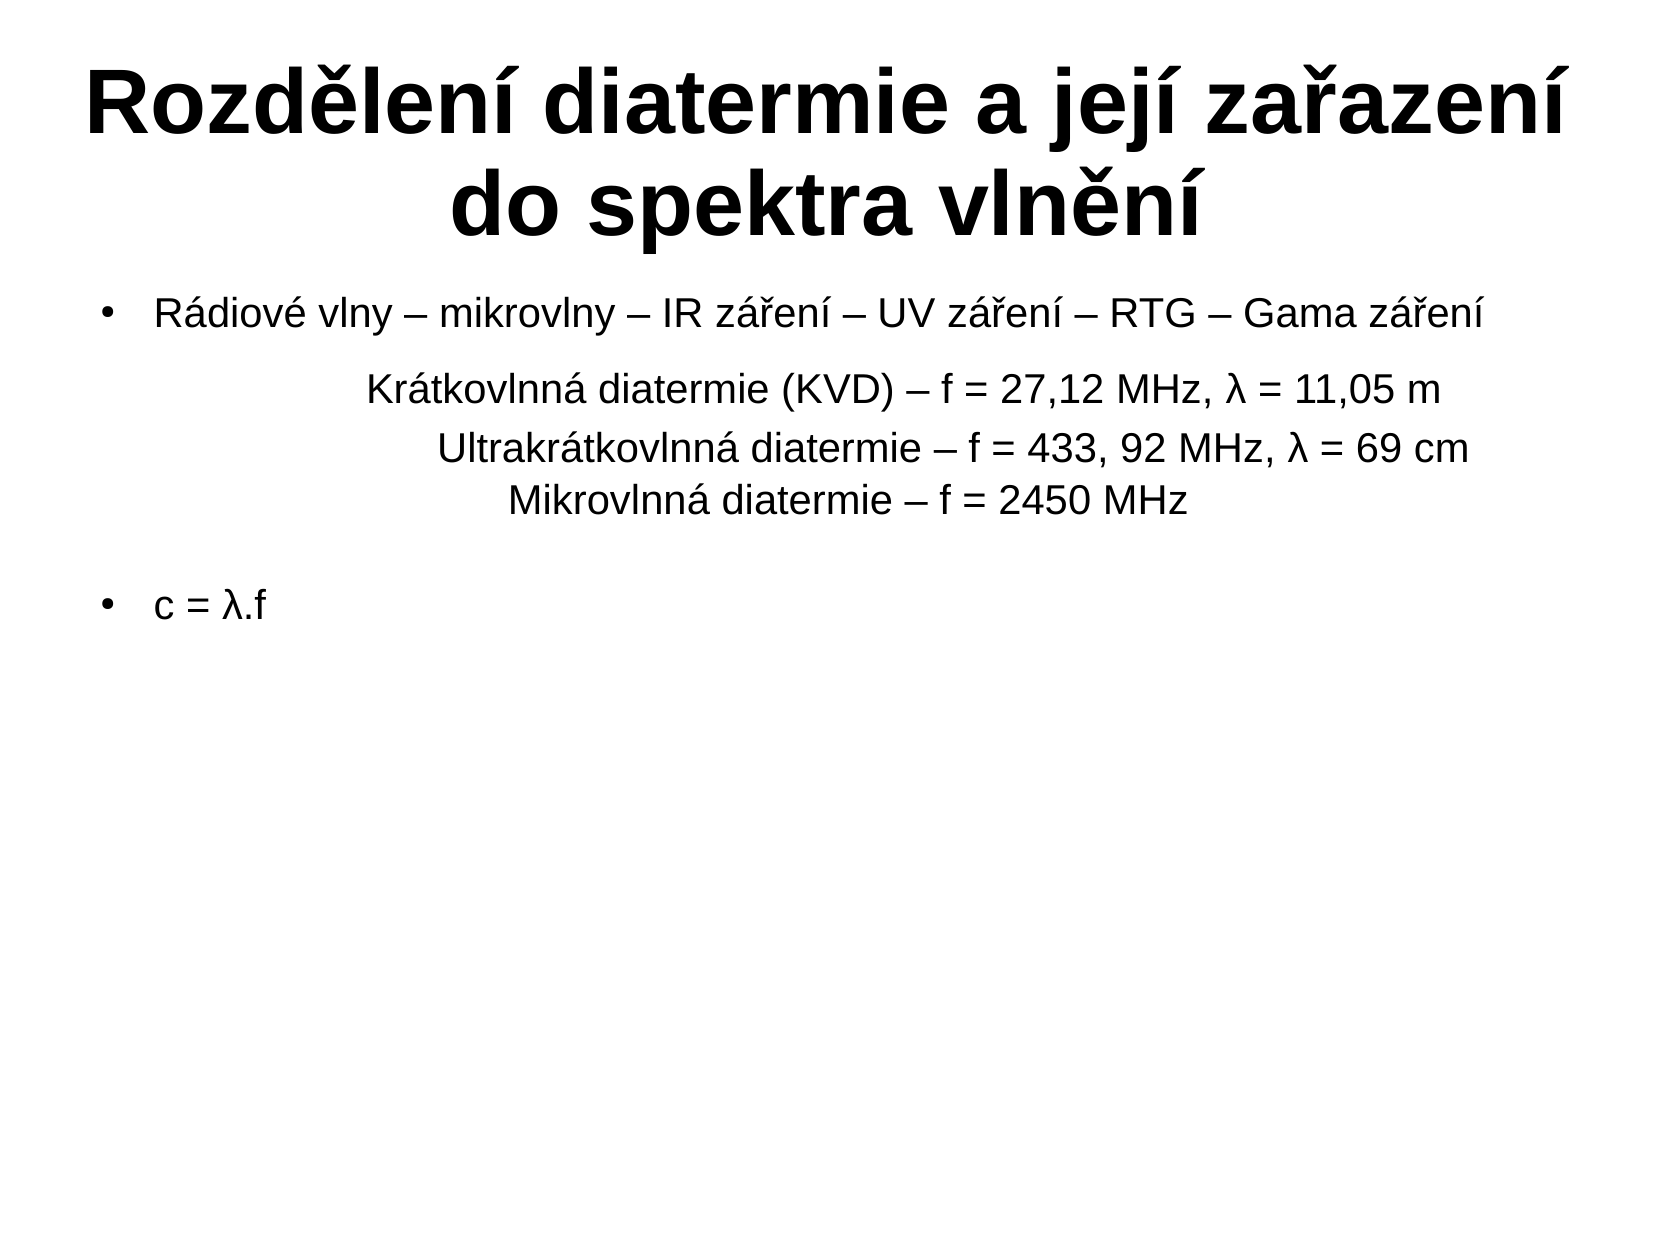

# Rozdělení diatermie a její zařazení do spektra vlnění
Rádiové vlny – mikrovlny – IR záření – UV záření – RTG – Gama záření
Krátkovlnná diatermie (KVD) – f = 27,12 MHz, λ = 11,05 m
Ultrakrátkovlnná diatermie – f = 433, 92 MHz, λ = 69 cm
Mikrovlnná diatermie – f = 2450 MHz
c = λ.f